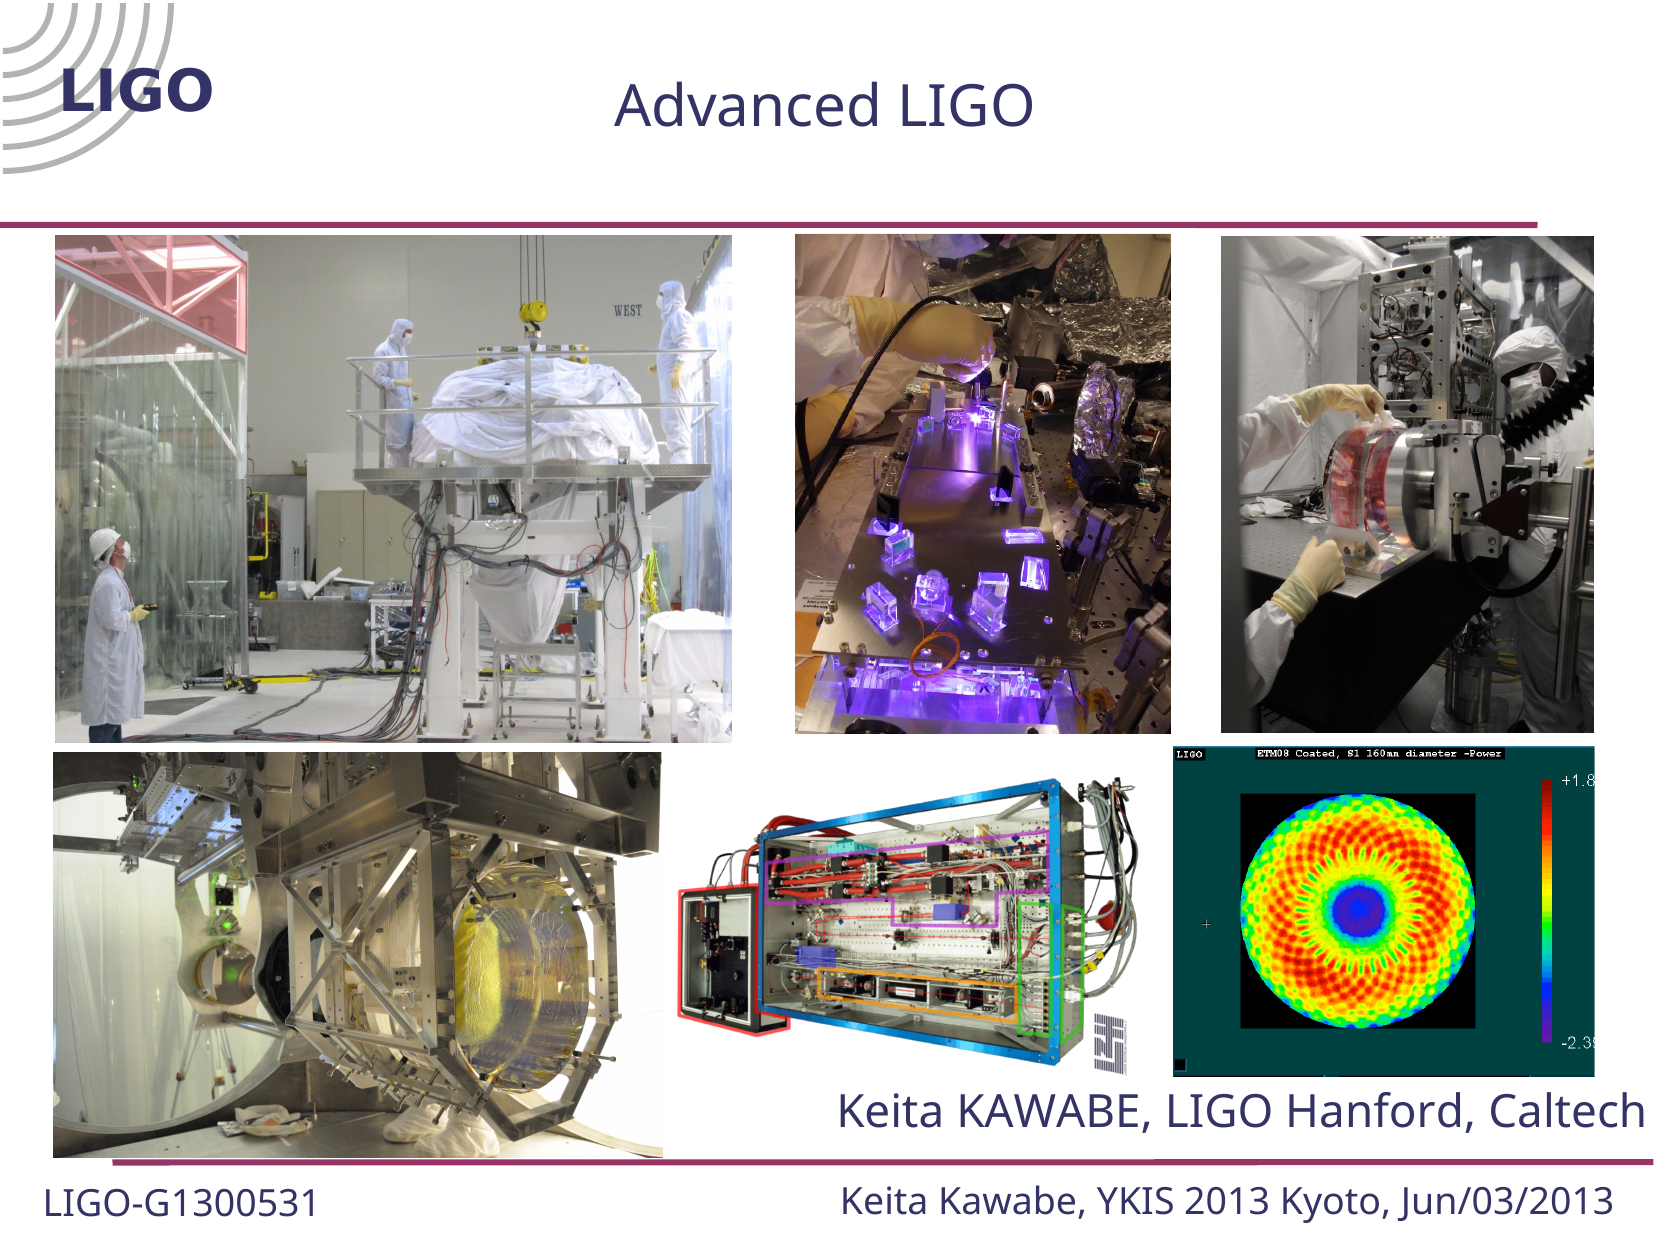

# Advanced LIGO
Keita KAWABE, LIGO Hanford, Caltech